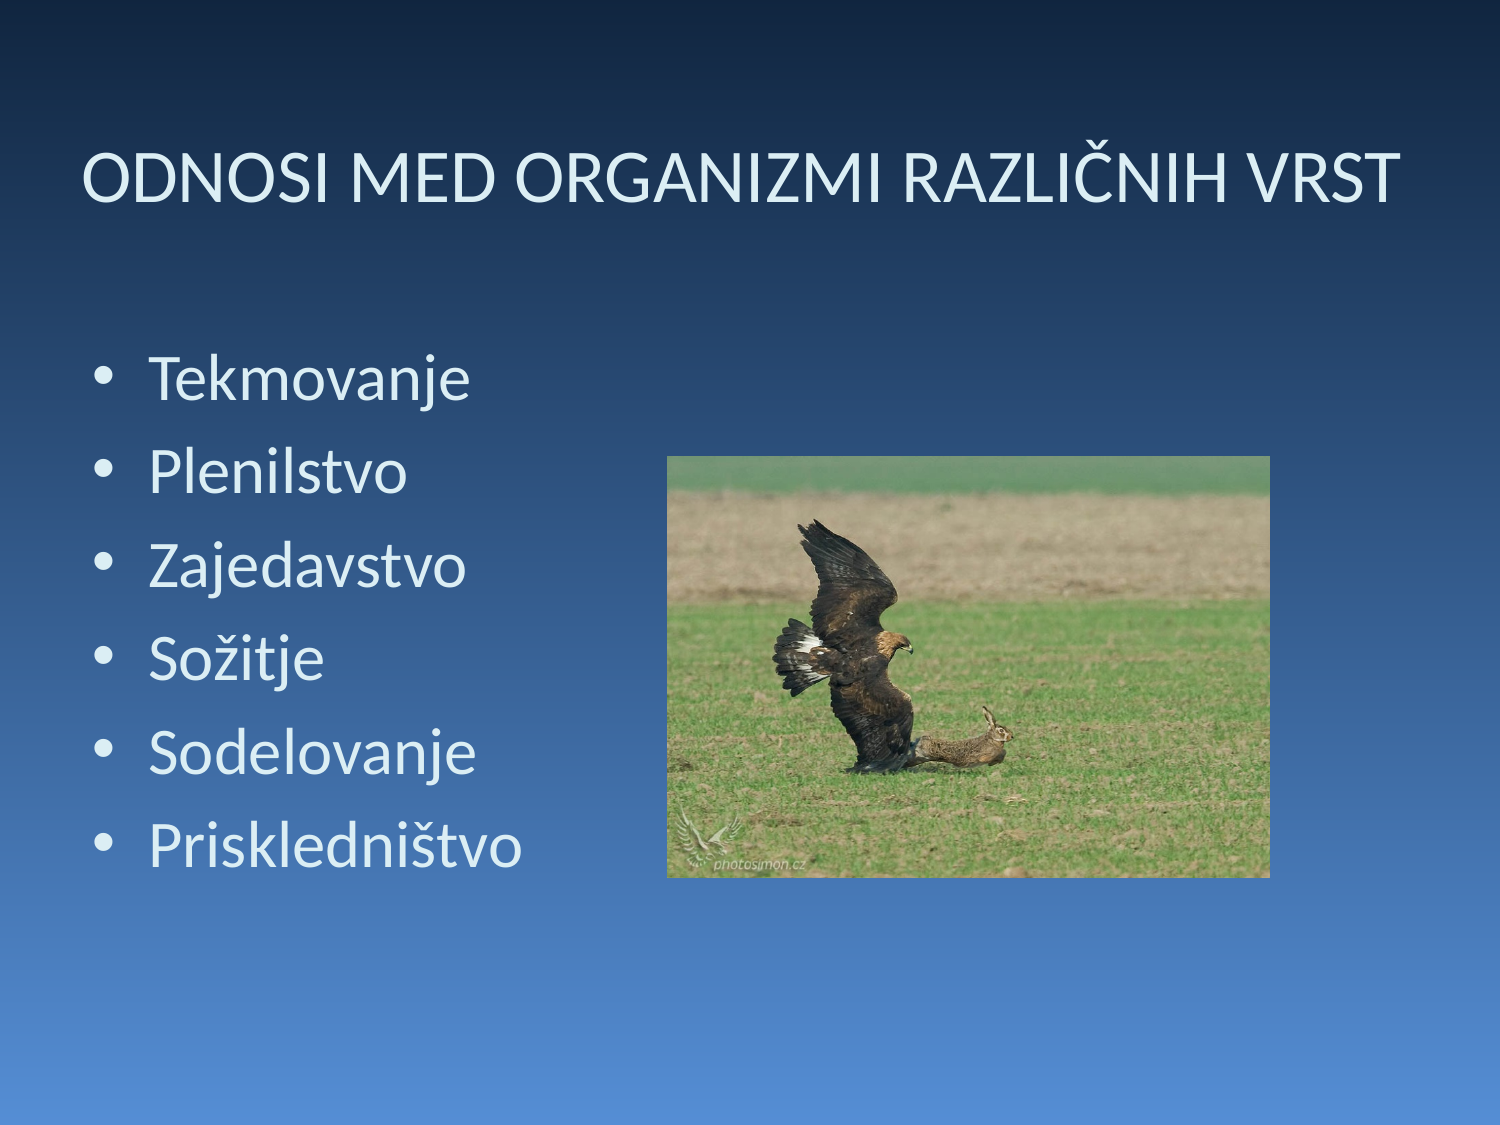

# ODNOSI MED ORGANIZMI RAZLIČNIH VRST
Tekmovanje
Plenilstvo
Zajedavstvo
Sožitje
Sodelovanje
Priskledništvo